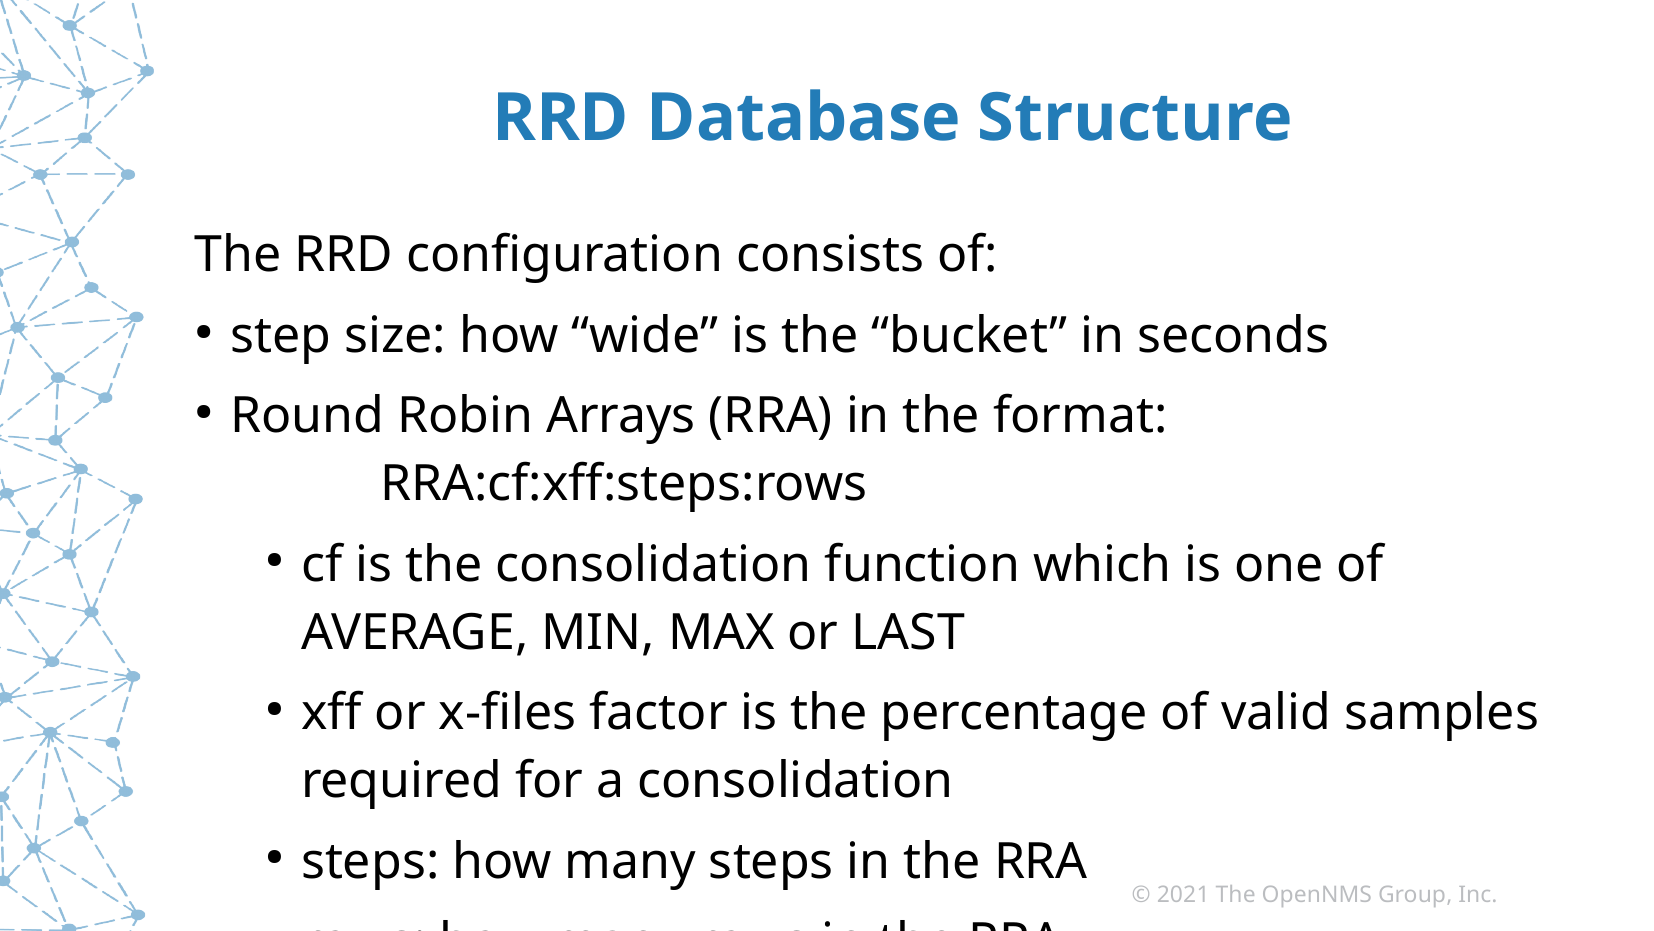

# RRD Database Structure
The RRD configuration consists of:
step size: how “wide” is the “bucket” in seconds
Round Robin Arrays (RRA) in the format:
 		RRA:cf:xff:steps:rows
cf is the consolidation function which is one of AVERAGE, MIN, MAX or LAST
xff or x-files factor is the percentage of valid samples required for a consolidation
steps: how many steps in the RRA
rows: how many rows in the RRA